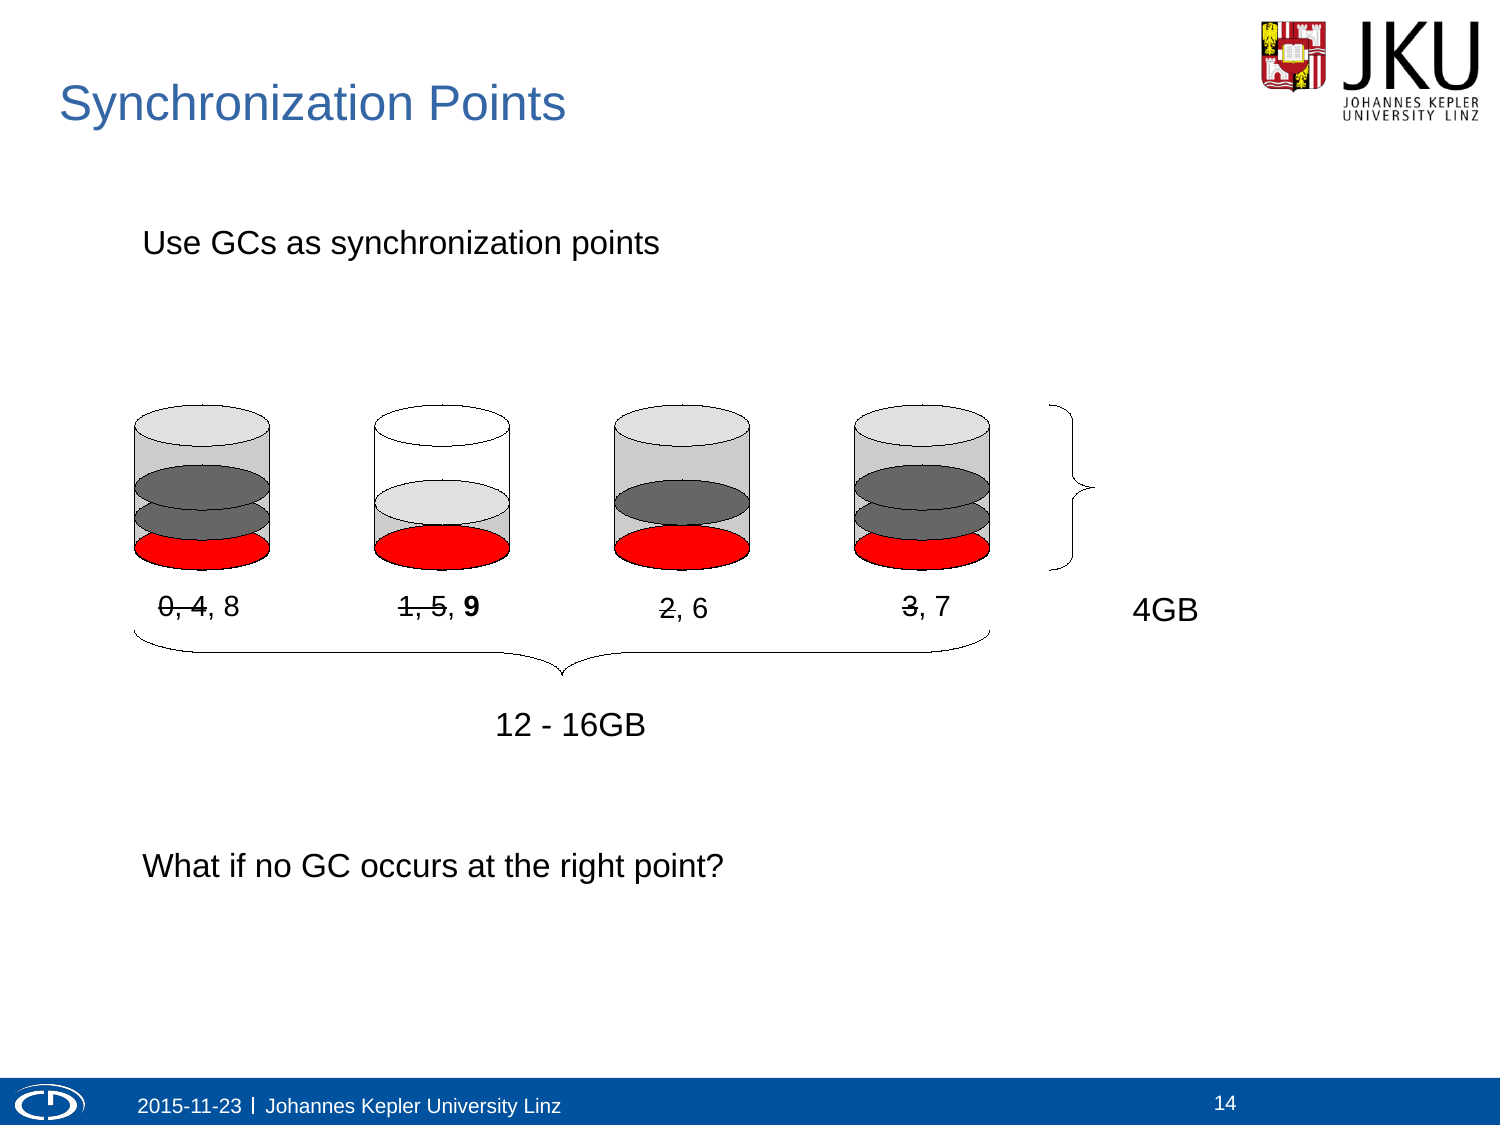

# Synchronization Points
Use GCs as synchronization points
0, 4, 8
1, 5, 9
3, 7
4GB
2, 6
12 - 16GB
What if no GC occurs at the right point?
14